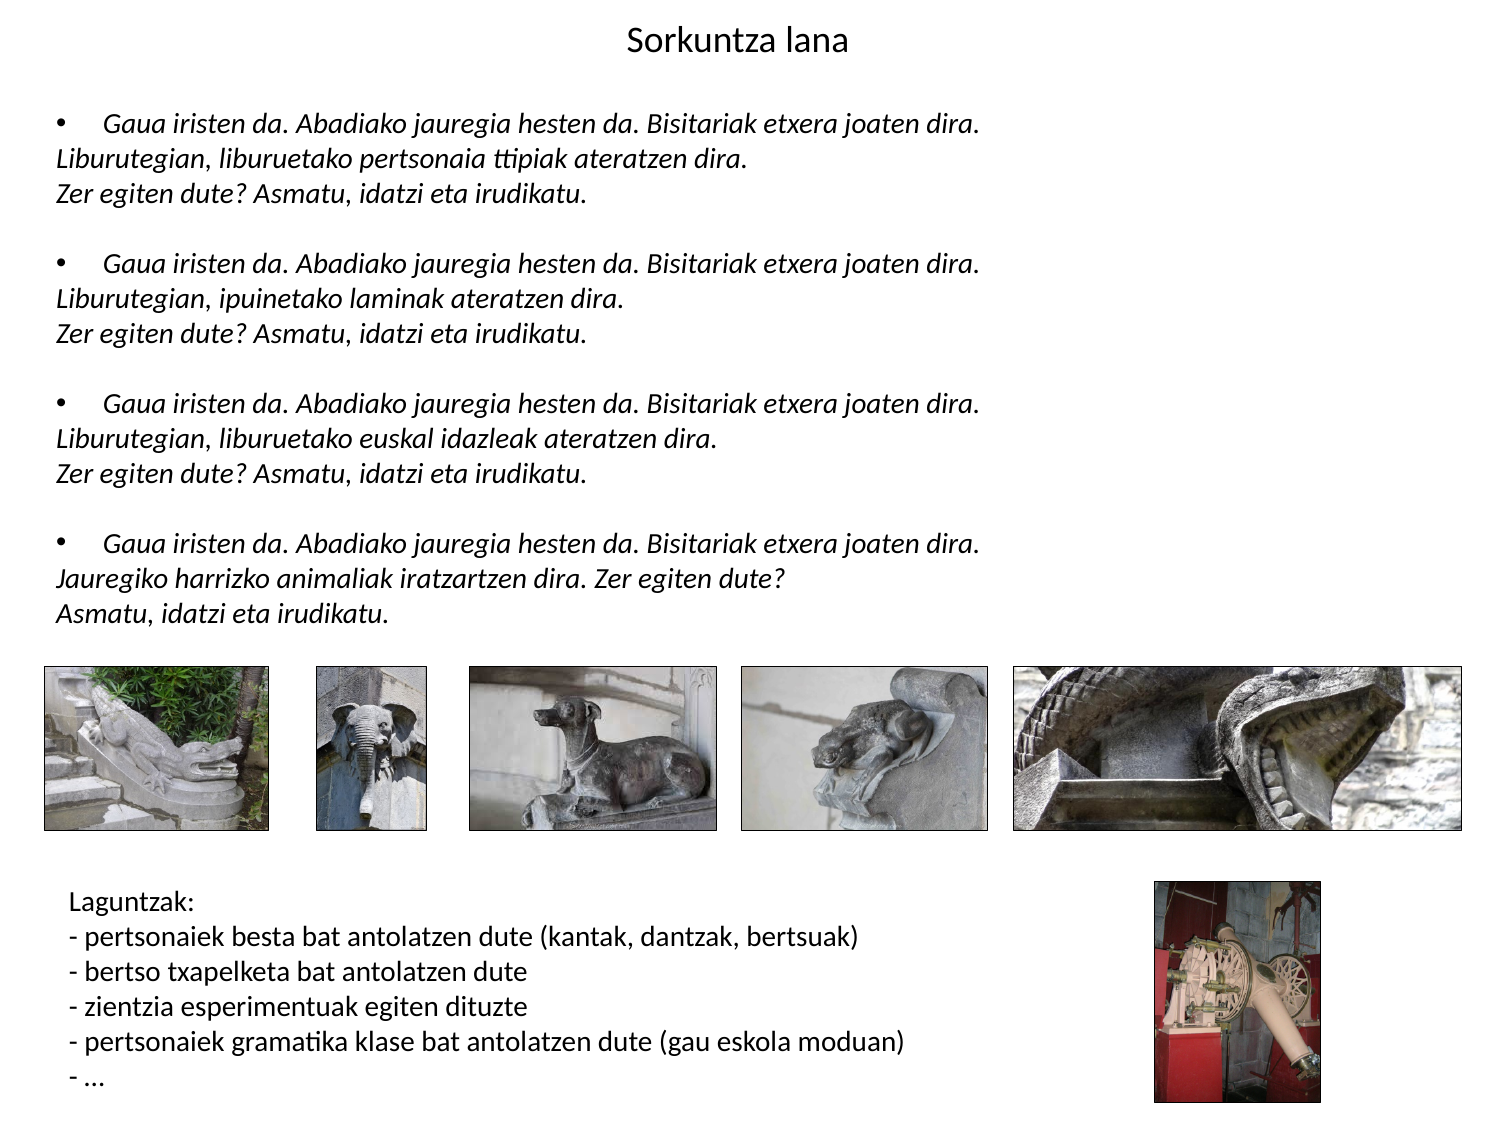

Sorkuntza lana
Gaua iristen da. Abadiako jauregia hesten da. Bisitariak etxera joaten dira.
Liburutegian, liburuetako pertsonaia ttipiak ateratzen dira.
Zer egiten dute? Asmatu, idatzi eta irudikatu.
Gaua iristen da. Abadiako jauregia hesten da. Bisitariak etxera joaten dira.
Liburutegian, ipuinetako laminak ateratzen dira.
Zer egiten dute? Asmatu, idatzi eta irudikatu.
Gaua iristen da. Abadiako jauregia hesten da. Bisitariak etxera joaten dira.
Liburutegian, liburuetako euskal idazleak ateratzen dira.
Zer egiten dute? Asmatu, idatzi eta irudikatu.
Gaua iristen da. Abadiako jauregia hesten da. Bisitariak etxera joaten dira.
Jauregiko harrizko animaliak iratzartzen dira. Zer egiten dute?
Asmatu, idatzi eta irudikatu.
Laguntzak:
- pertsonaiek besta bat antolatzen dute (kantak, dantzak, bertsuak)
- bertso txapelketa bat antolatzen dute
- zientzia esperimentuak egiten dituzte
- pertsonaiek gramatika klase bat antolatzen dute (gau eskola moduan)
- …